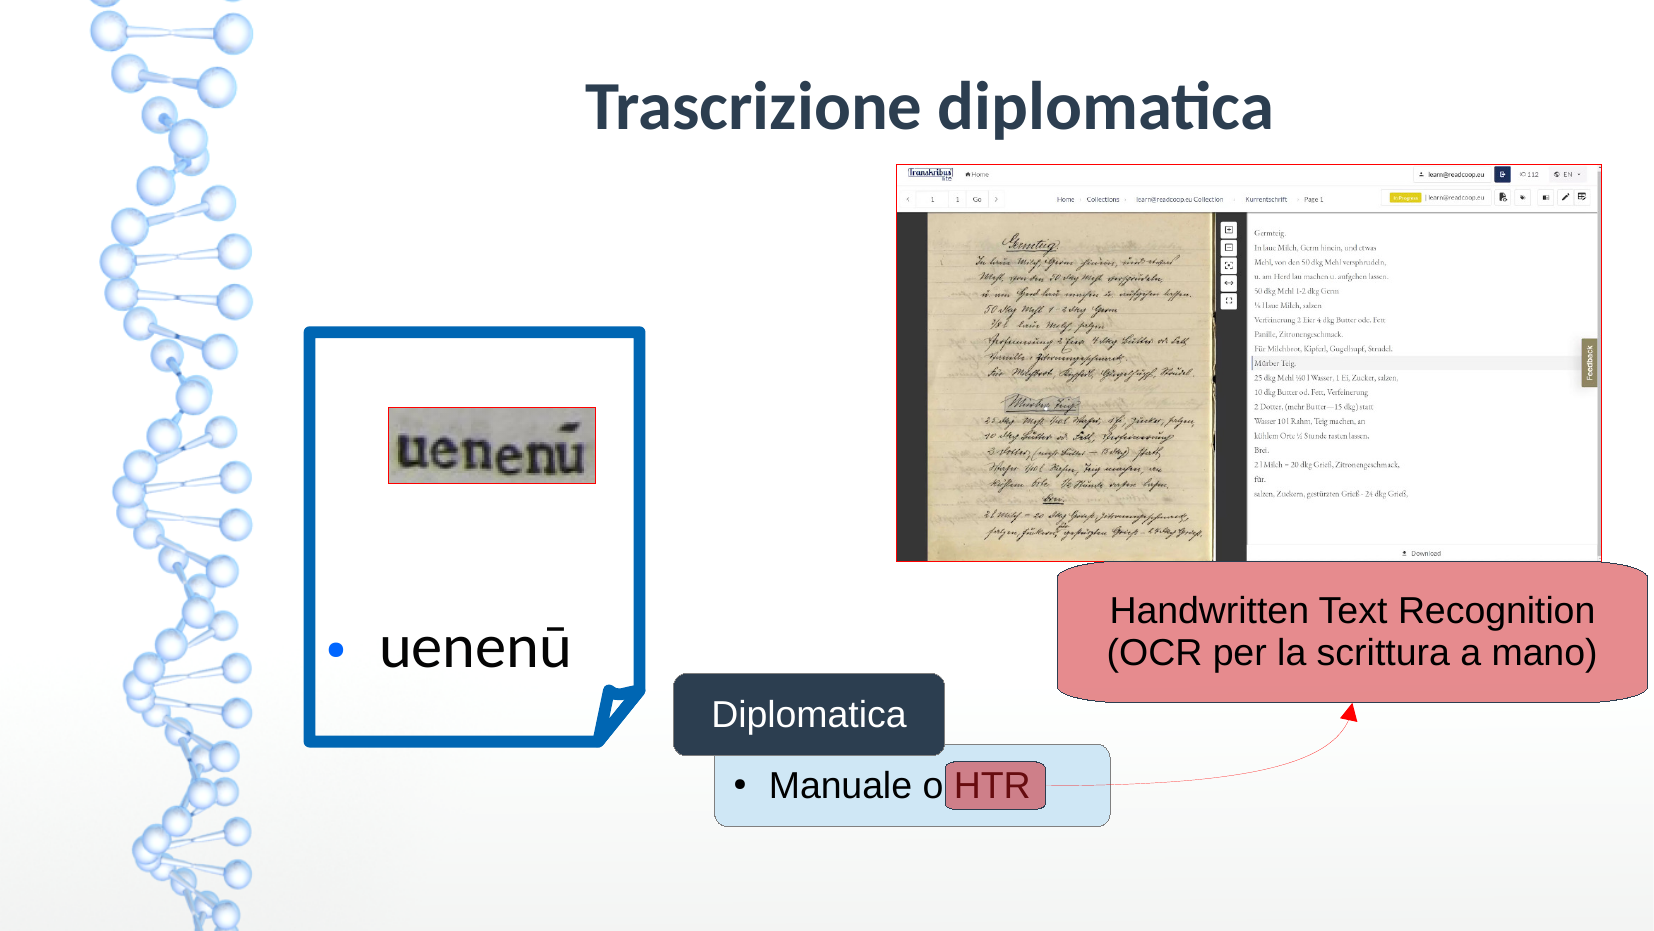

# Trascrizione diplomatica
Handwritten Text Recognition
(OCR per la scrittura a mano)
uenenū
Diplomatica
Manuale o HTR